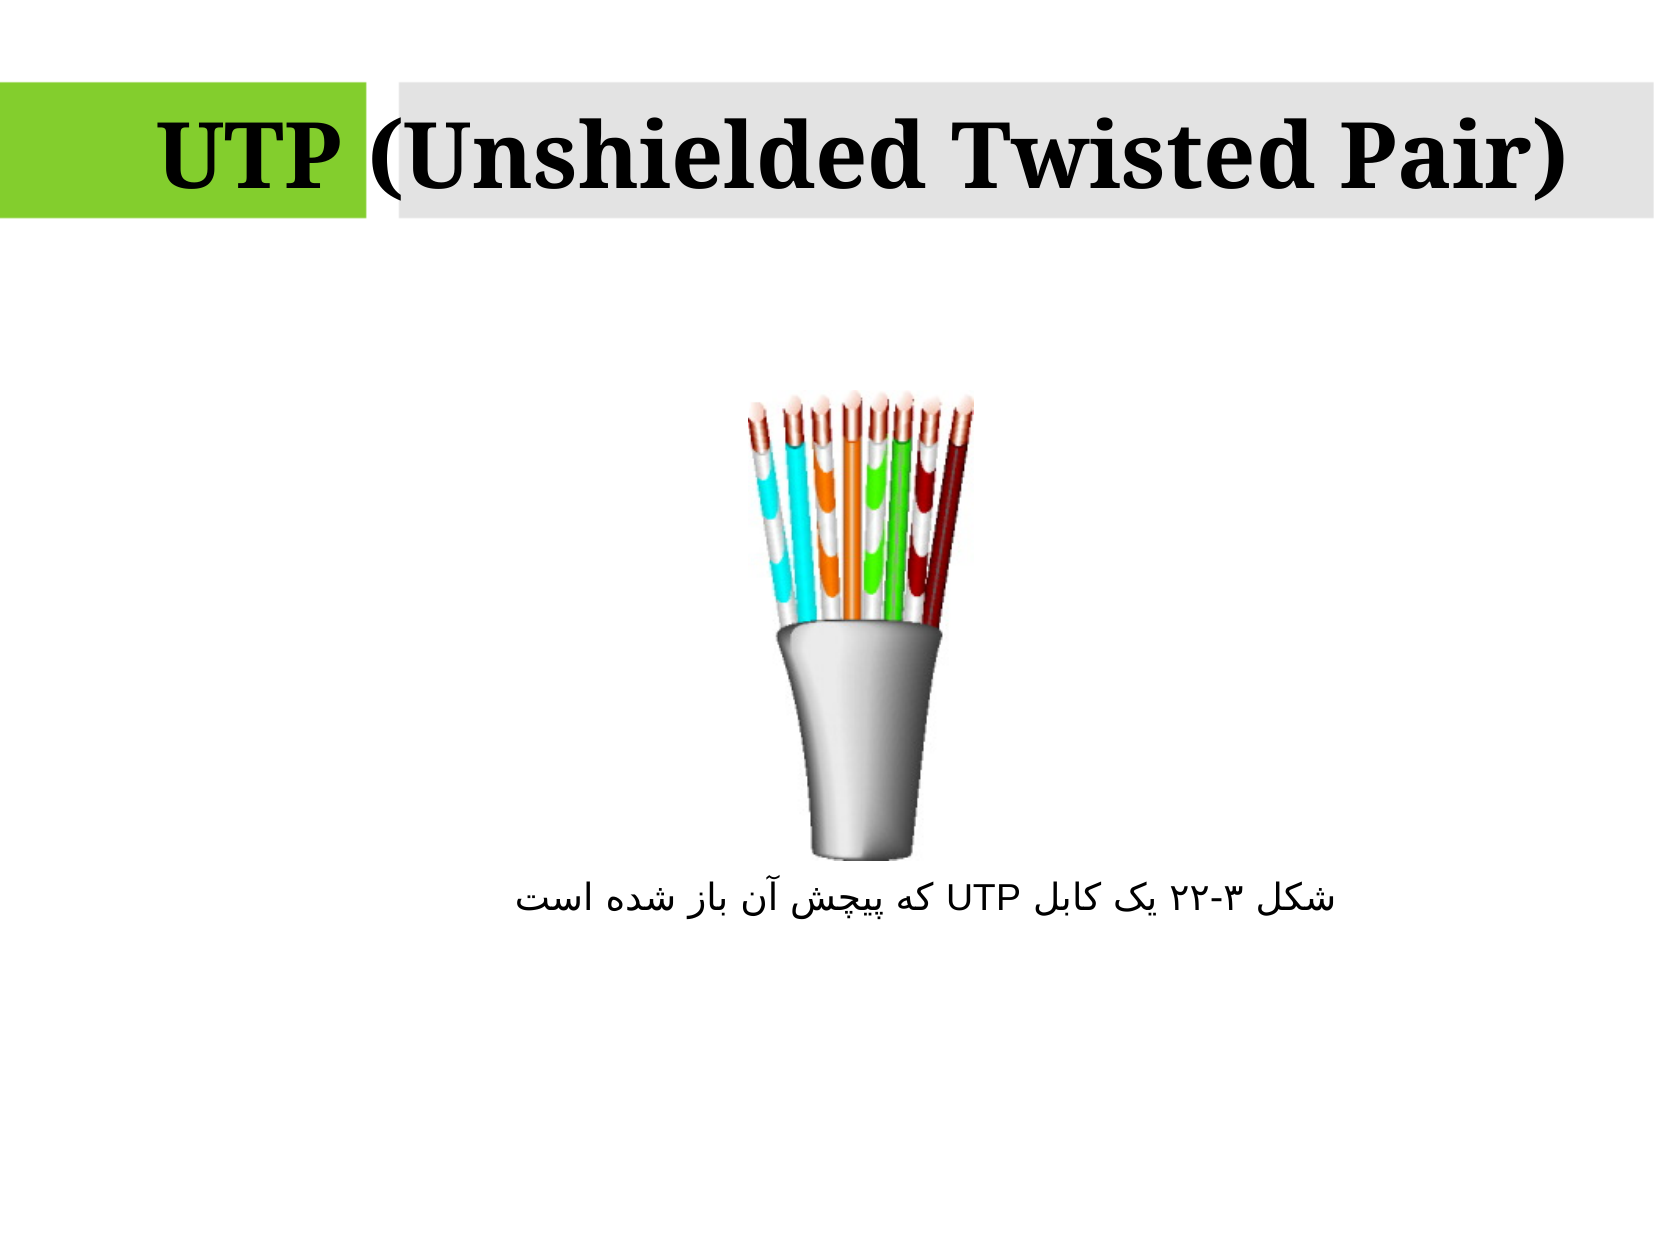

# UTP (Unshielded Twisted Pair)
شکل ۳-۲۲ یک کابل UTP که پیچش آن باز شده است